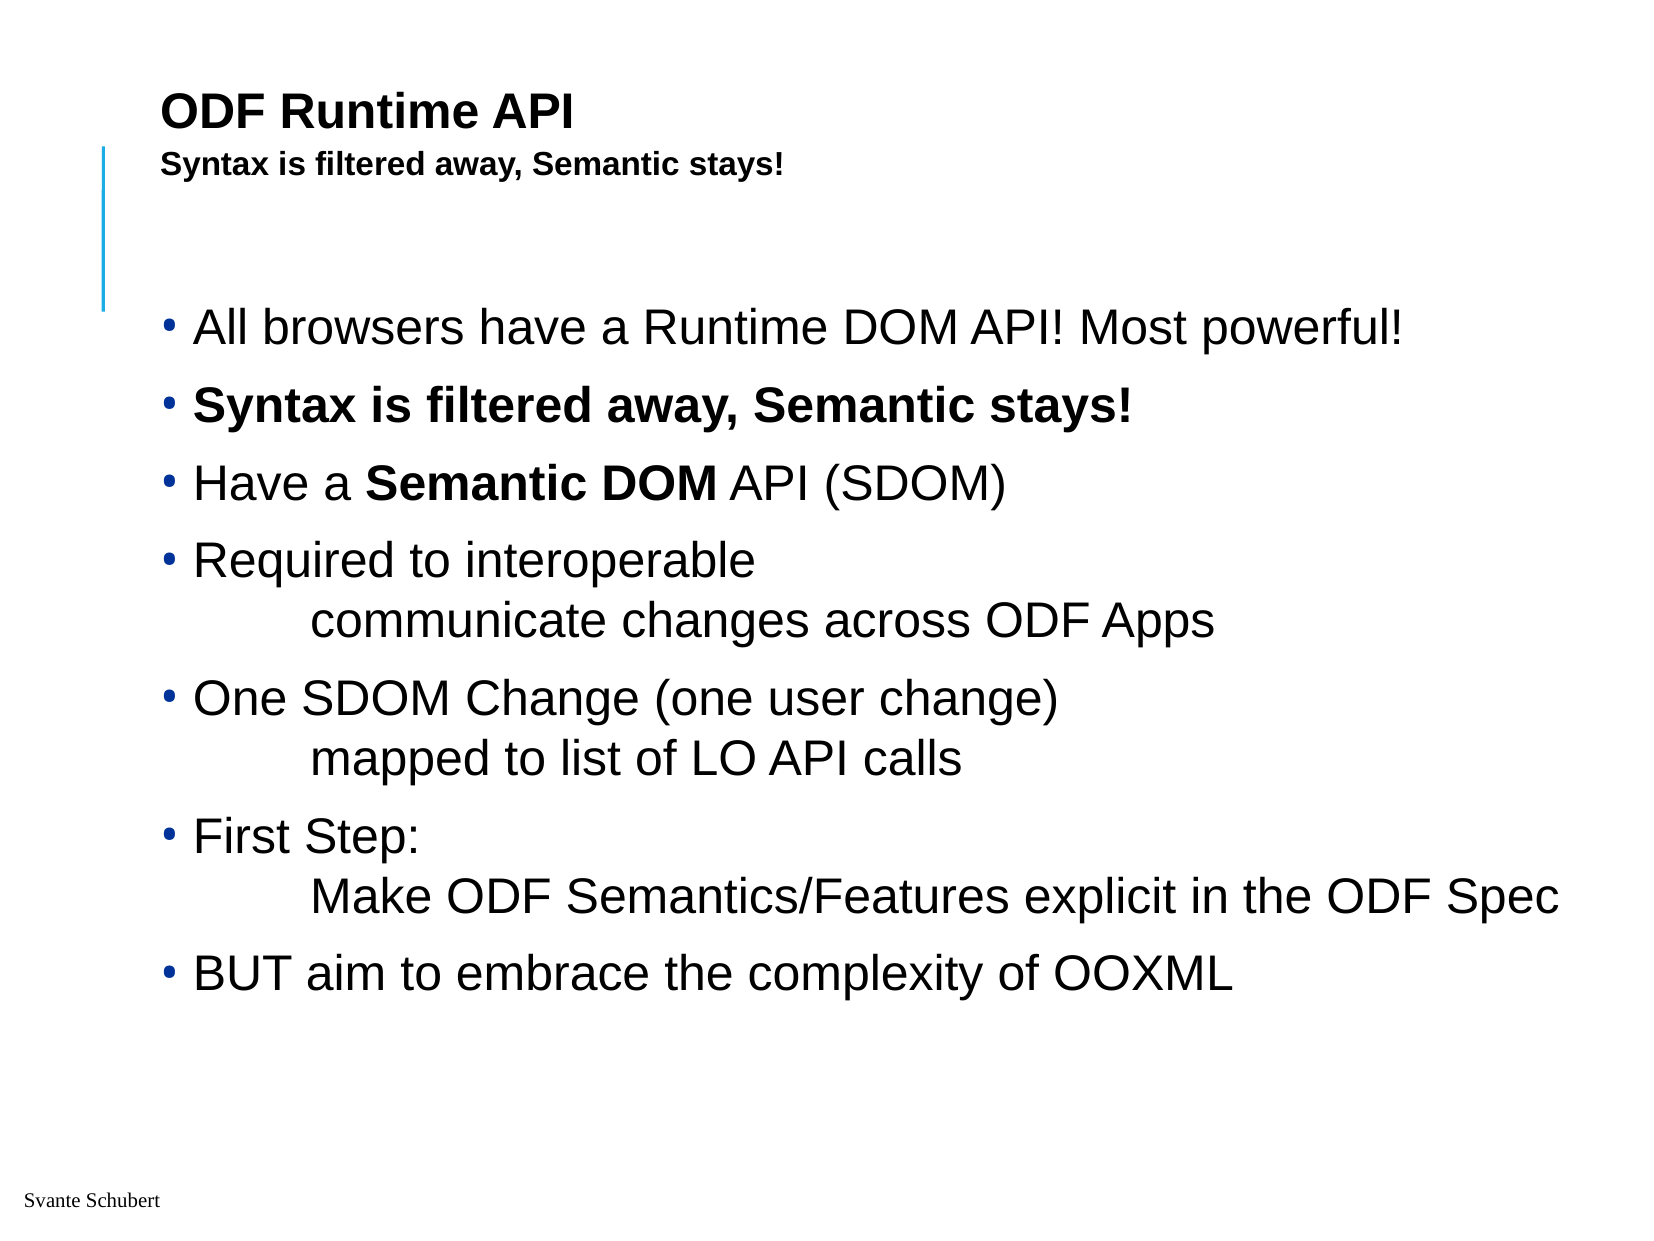

# ODF Runtime API Syntax is filtered away, Semantic stays!
 All browsers have a Runtime DOM API! Most powerful!
 Syntax is filtered away, Semantic stays!
 Have a Semantic DOM API (SDOM)
 Required to interoperable
	communicate changes across ODF Apps
 One SDOM Change (one user change)
	mapped to list of LO API calls
 First Step:
 	Make ODF Semantics/Features explicit in the ODF Spec
 BUT aim to embrace the complexity of OOXML
Svante Schubert